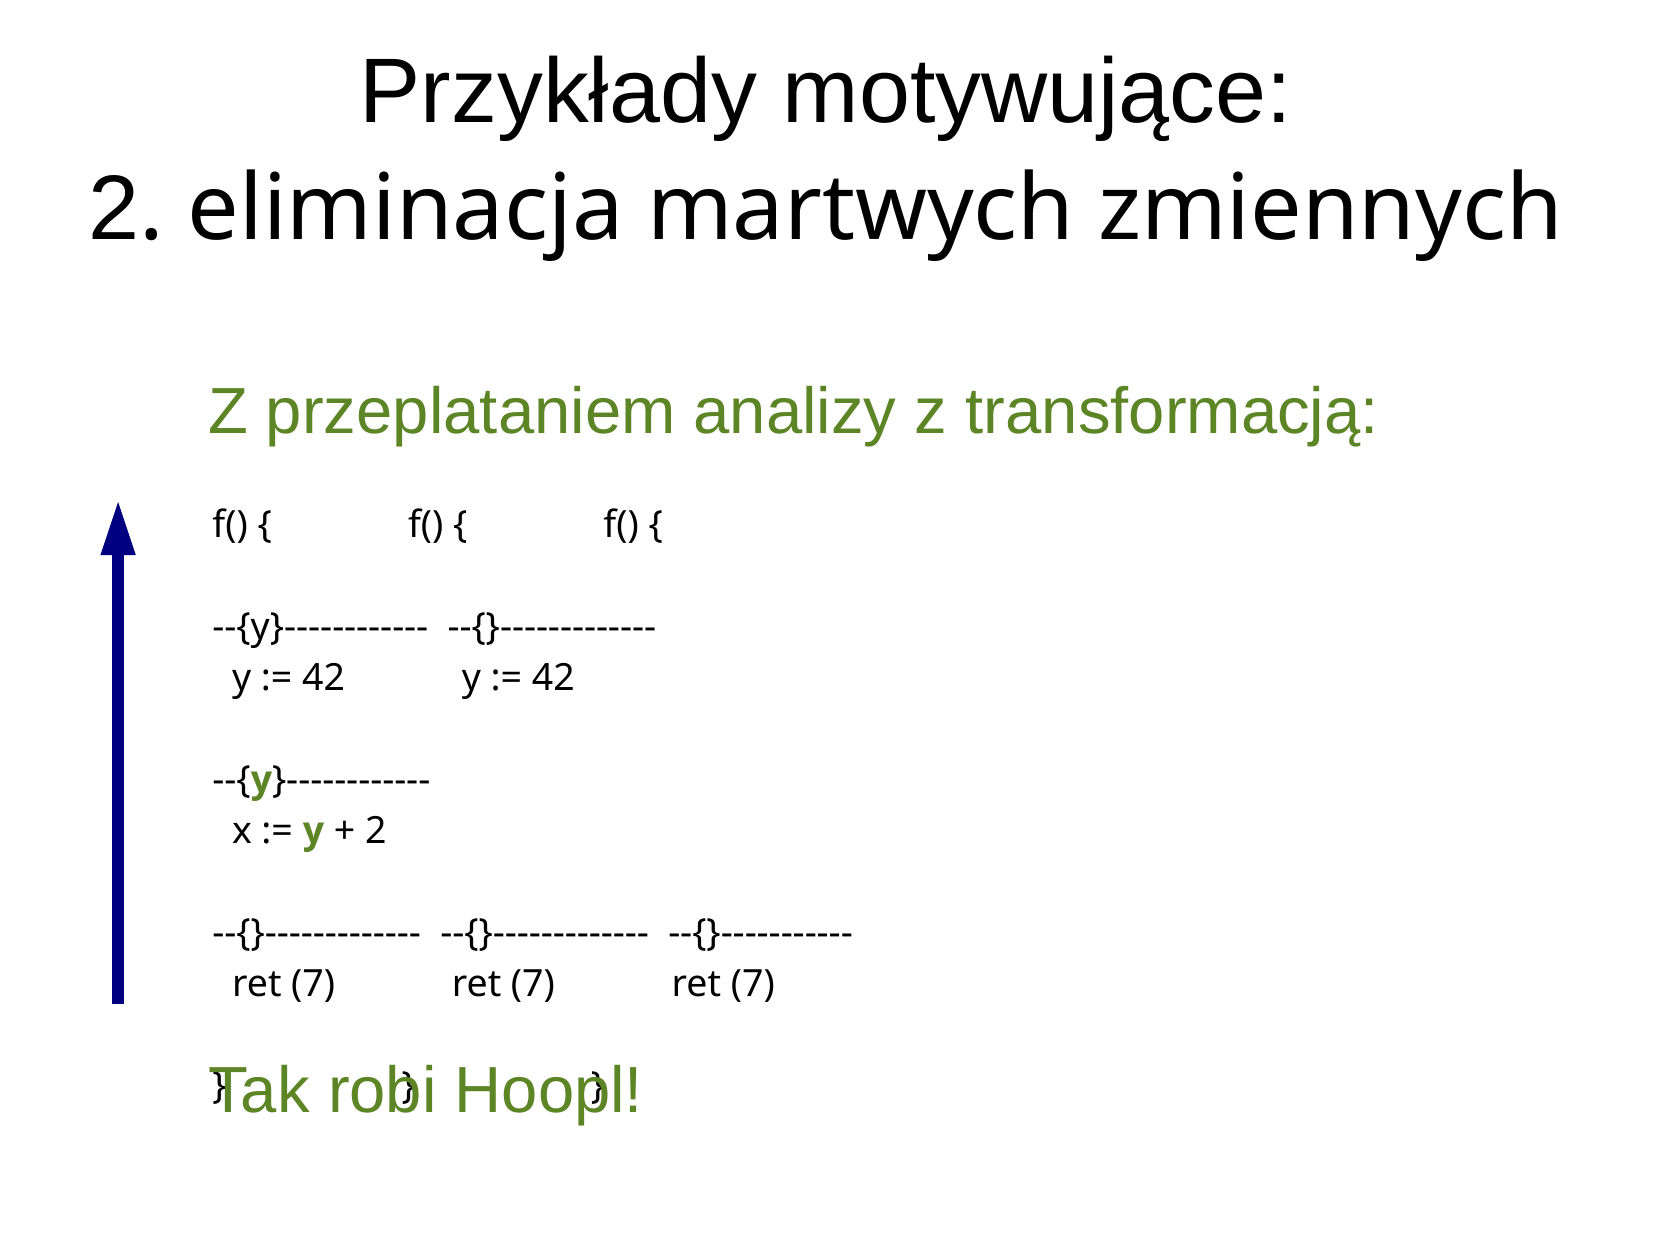

# Przykłady motywujące: 2. eliminacja martwych zmiennych
Z przeplataniem analizy z transformacją:
f() { f() { f() {
--{y}------------ --{}-------------
 y := 42 y := 42
--{y}------------
 x := y + 2
--{}------------- --{}------------- --{}-----------
 ret (7) ret (7) ret (7)
} } }
Tak robi Hoopl!